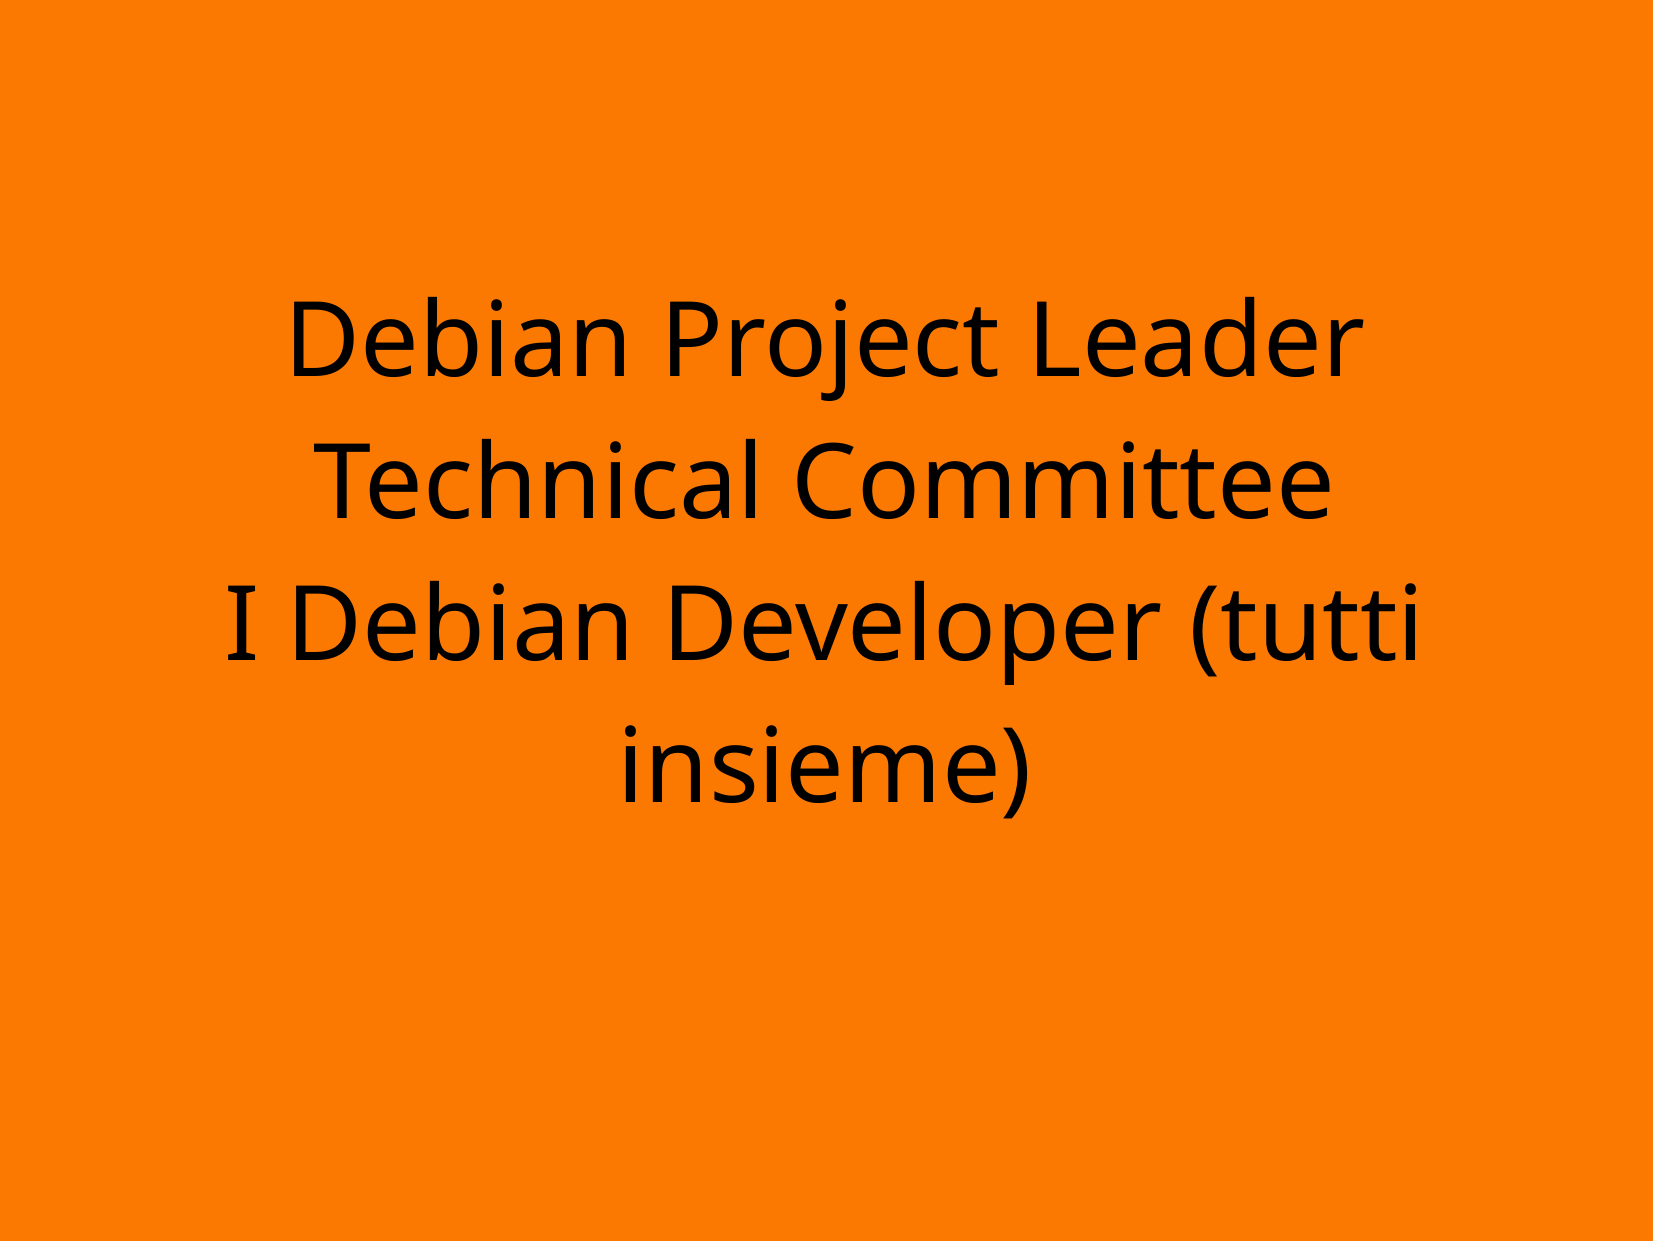

Debian Project Leader
Technical Committee
I Debian Developer (tutti insieme)